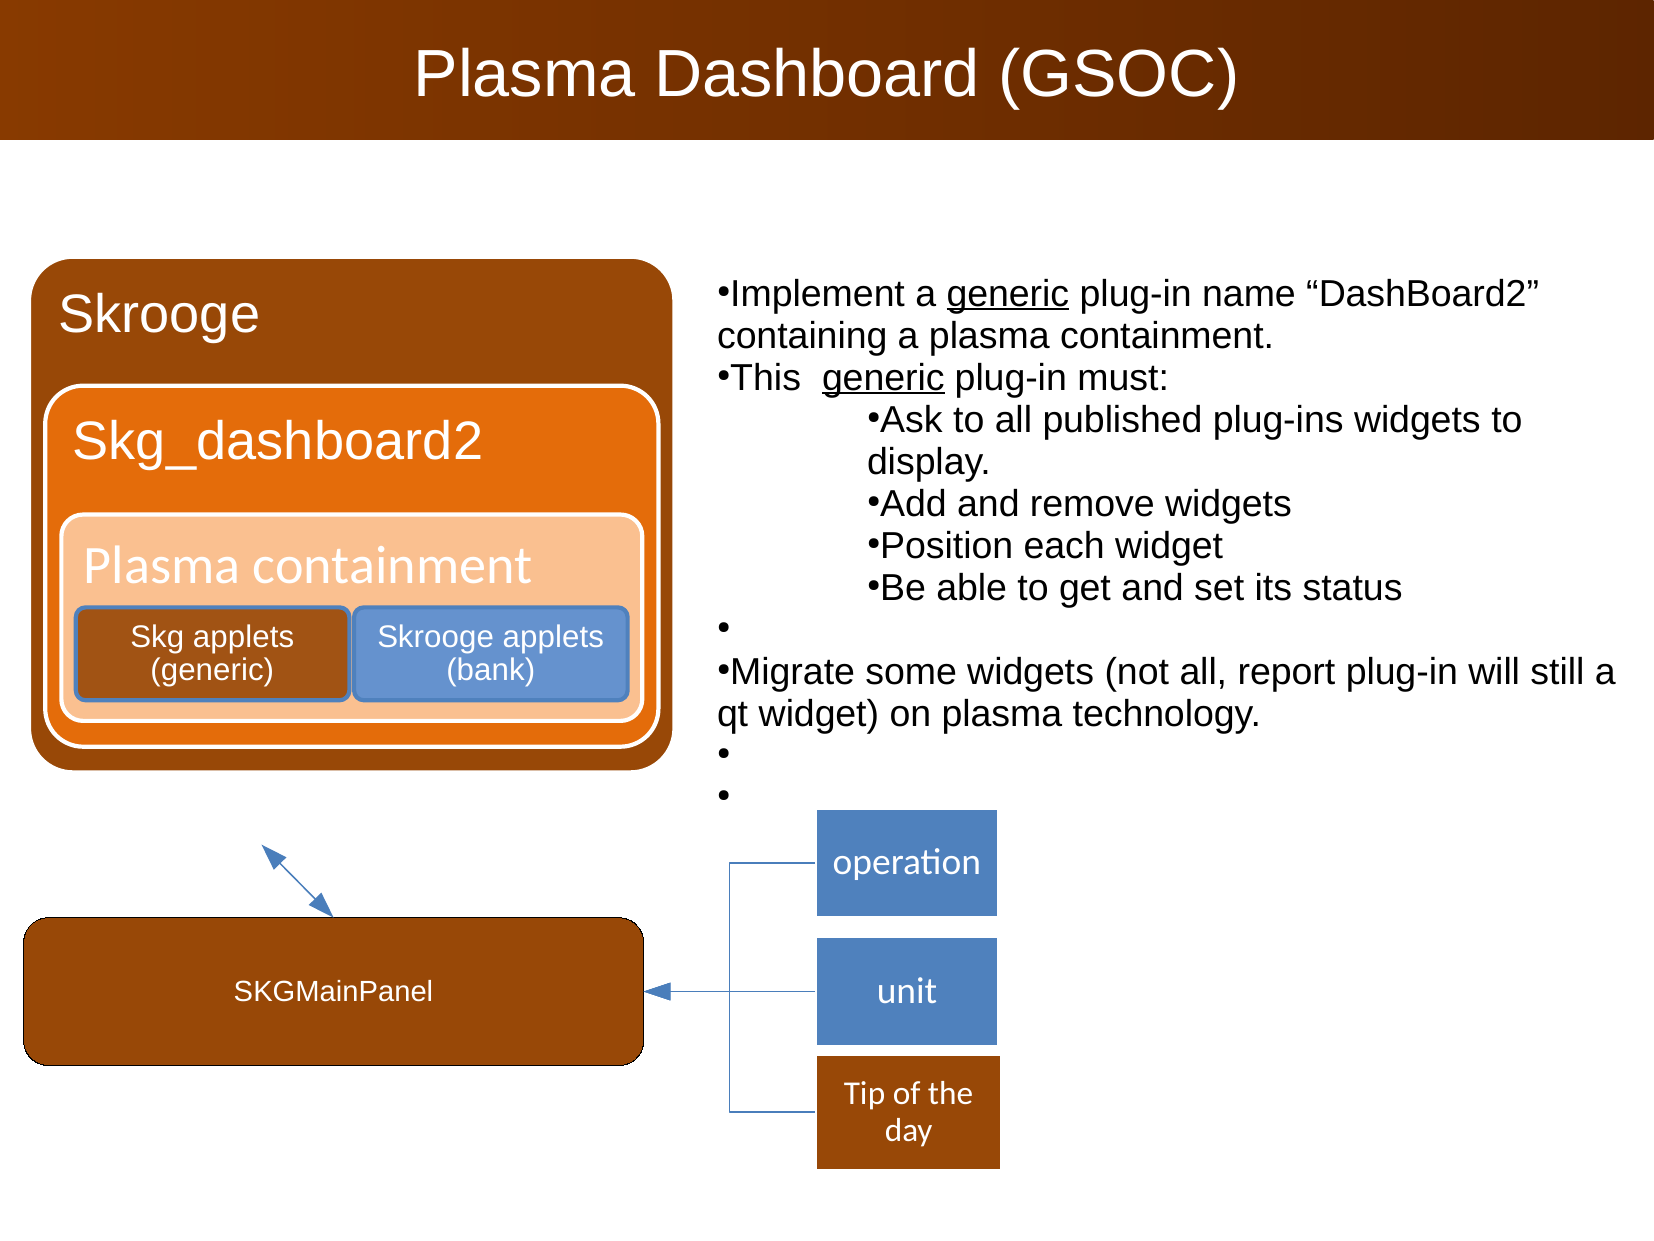

# Plasma Dashboard (GSOC)
Skrooge
Skg_dashboard2
Plasma containment
Skg applets (generic)
Skrooge applets (bank)
Implement a generic plug-in name “DashBoard2” containing a plasma containment.
This generic plug-in must:
Ask to all published plug-ins widgets to display.
Add and remove widgets
Position each widget
Be able to get and set its status
Migrate some widgets (not all, report plug-in will still a qt widget) on plasma technology.
operation
SKGMainPanel
unit
Tip of the day